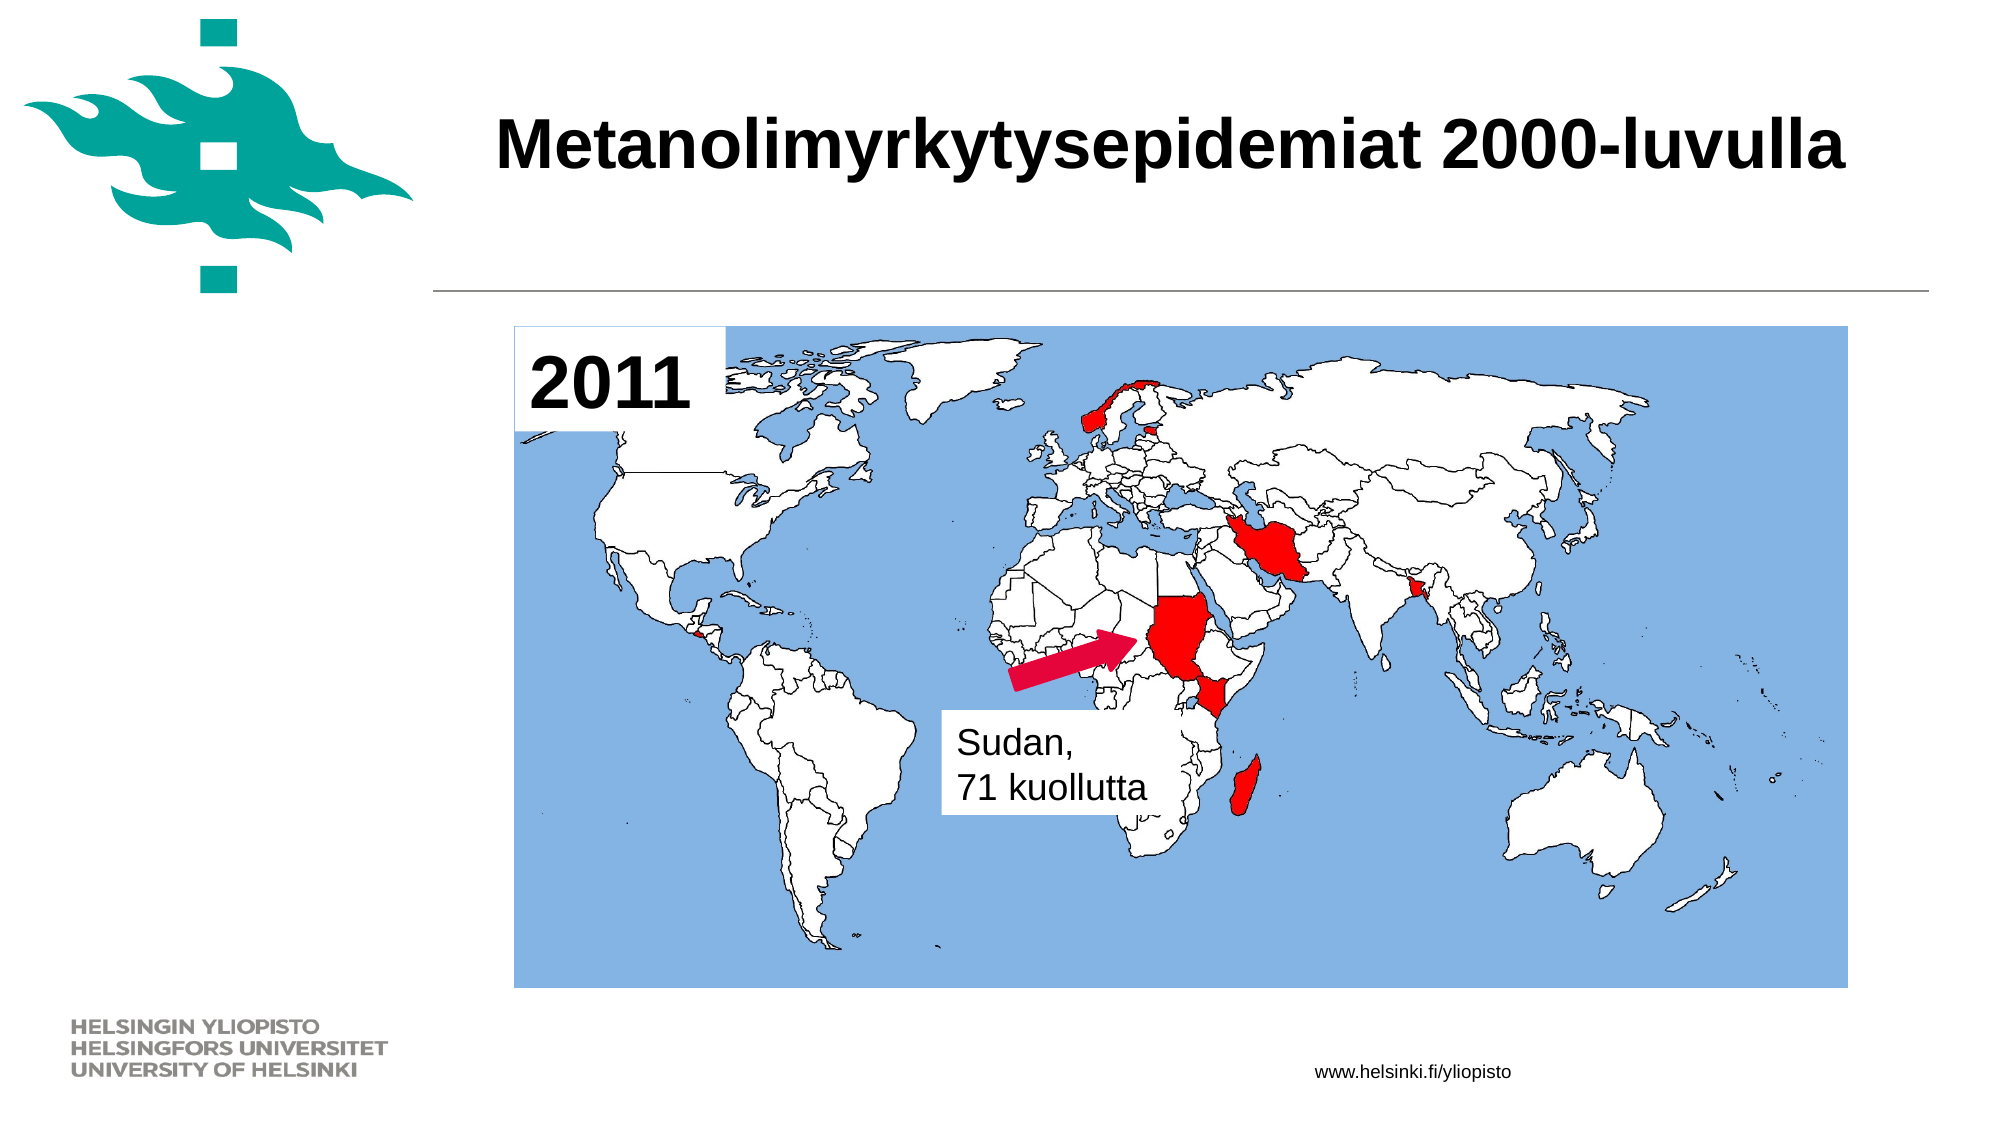

# Metanolimyrkytysepidemiat 2000-luvulla
2011
Sudan,
71 kuollutta